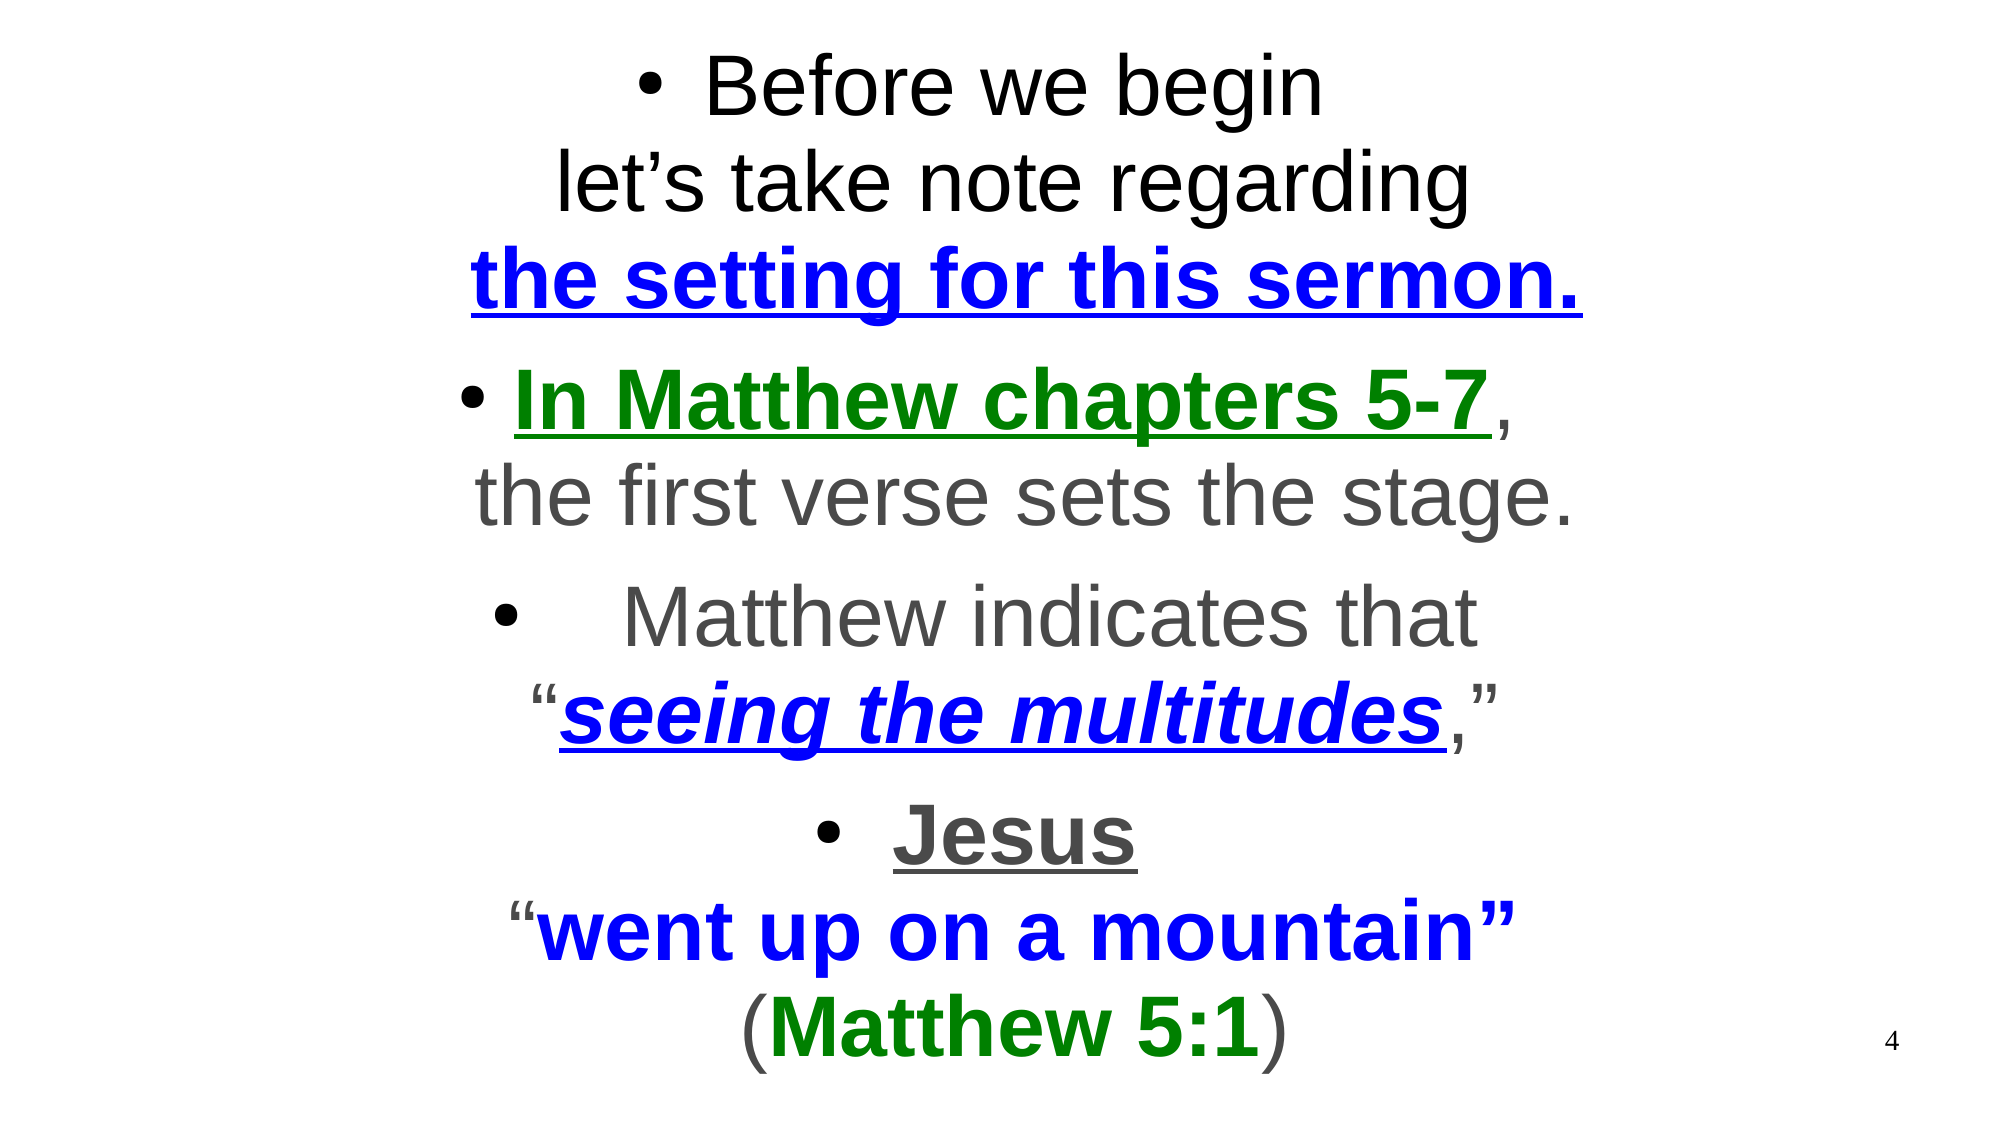

# Before we begin let’s take note regarding the setting for this sermon.
In Matthew chapters 5-7,
the first verse sets the stage.
 Matthew indicates that
“seeing the multitudes,”
Jesus
“went up on a mountain”
(Matthew 5:1)
4